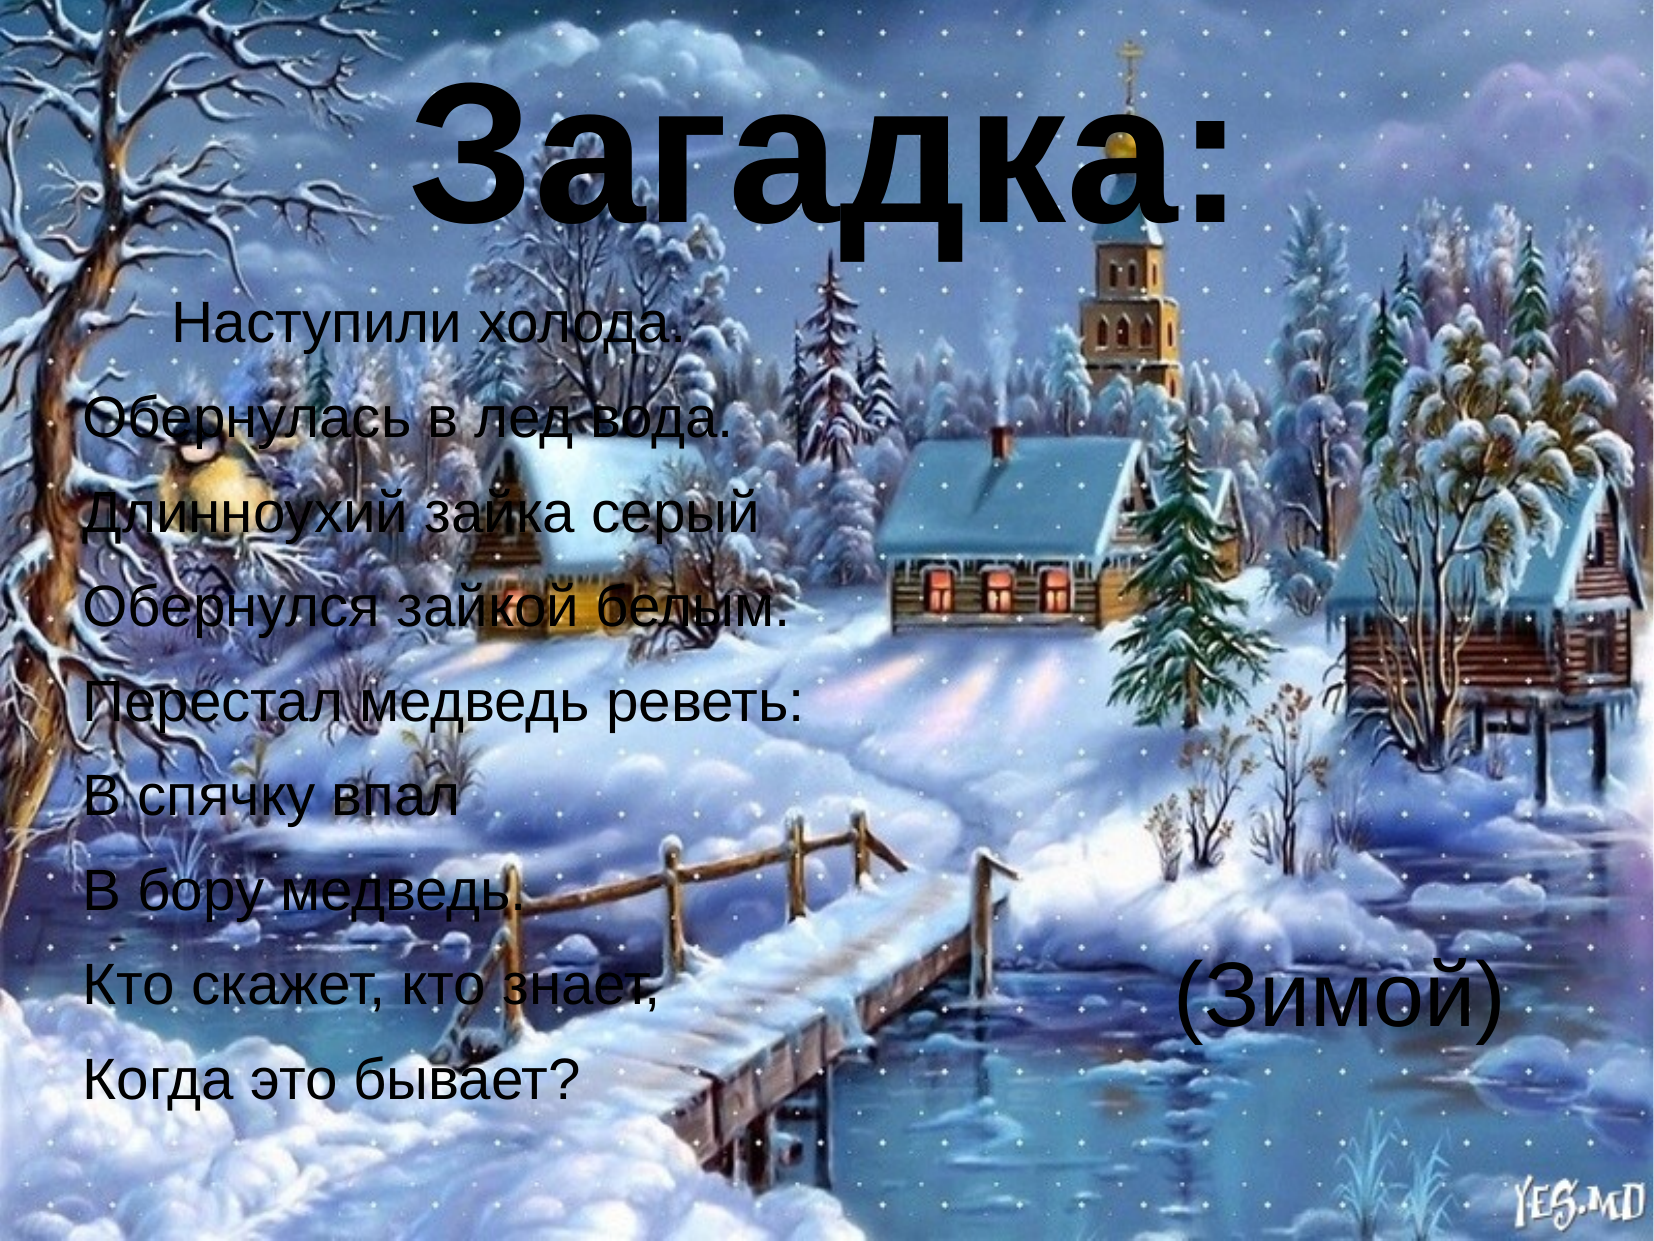

# Загадка:
Наступили холода.
Обернулась в лед вода.
Длинноухий зайка серый
Обернулся зайкой белым.
Перестал медведь реветь:
В спячку впал
В бору медведь.
Кто скажет, кто знает,
Когда это бывает?
(Зимой)